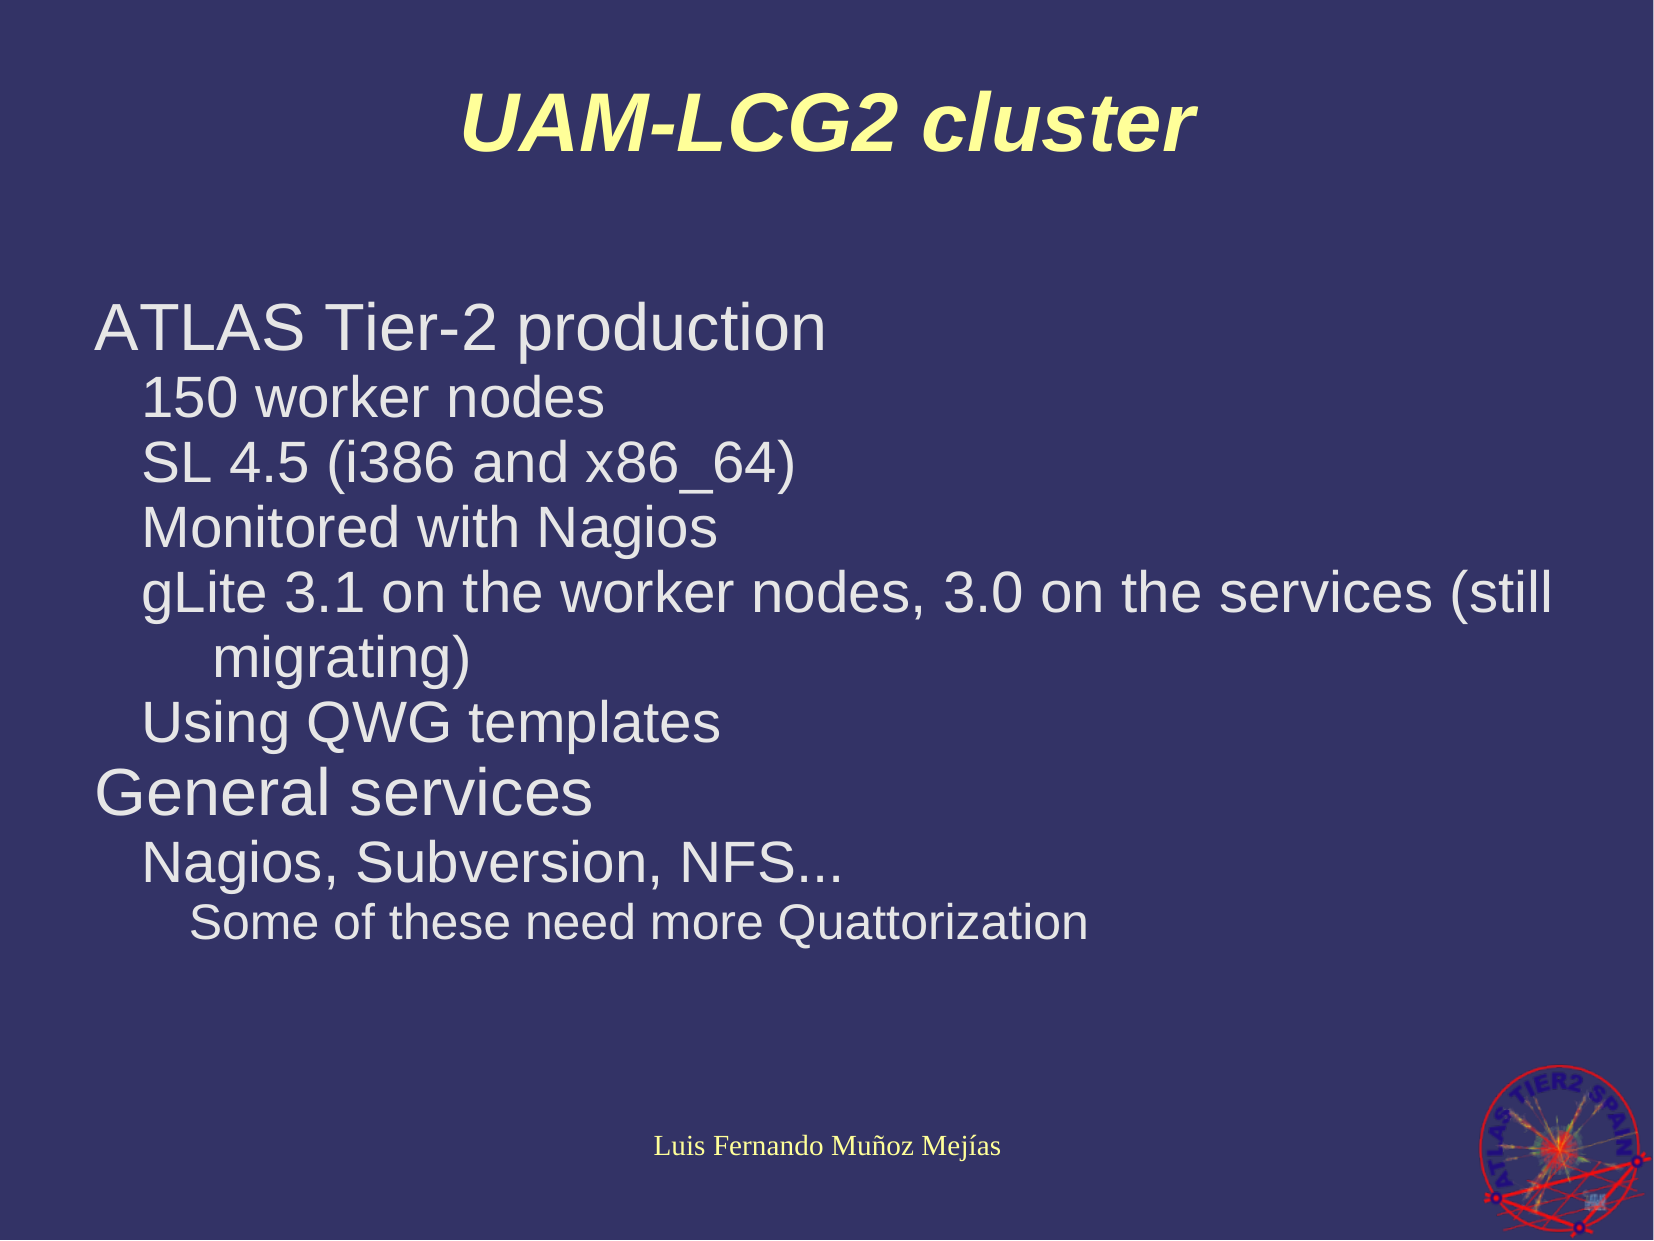

# UAM-LCG2 cluster
ATLAS Tier-2 production
150 worker nodes
SL 4.5 (i386 and x86_64)
Monitored with Nagios
gLite 3.1 on the worker nodes, 3.0 on the services (still migrating)
Using QWG templates
General services
Nagios, Subversion, NFS...
Some of these need more Quattorization
Luis Fernando Muñoz Mejías